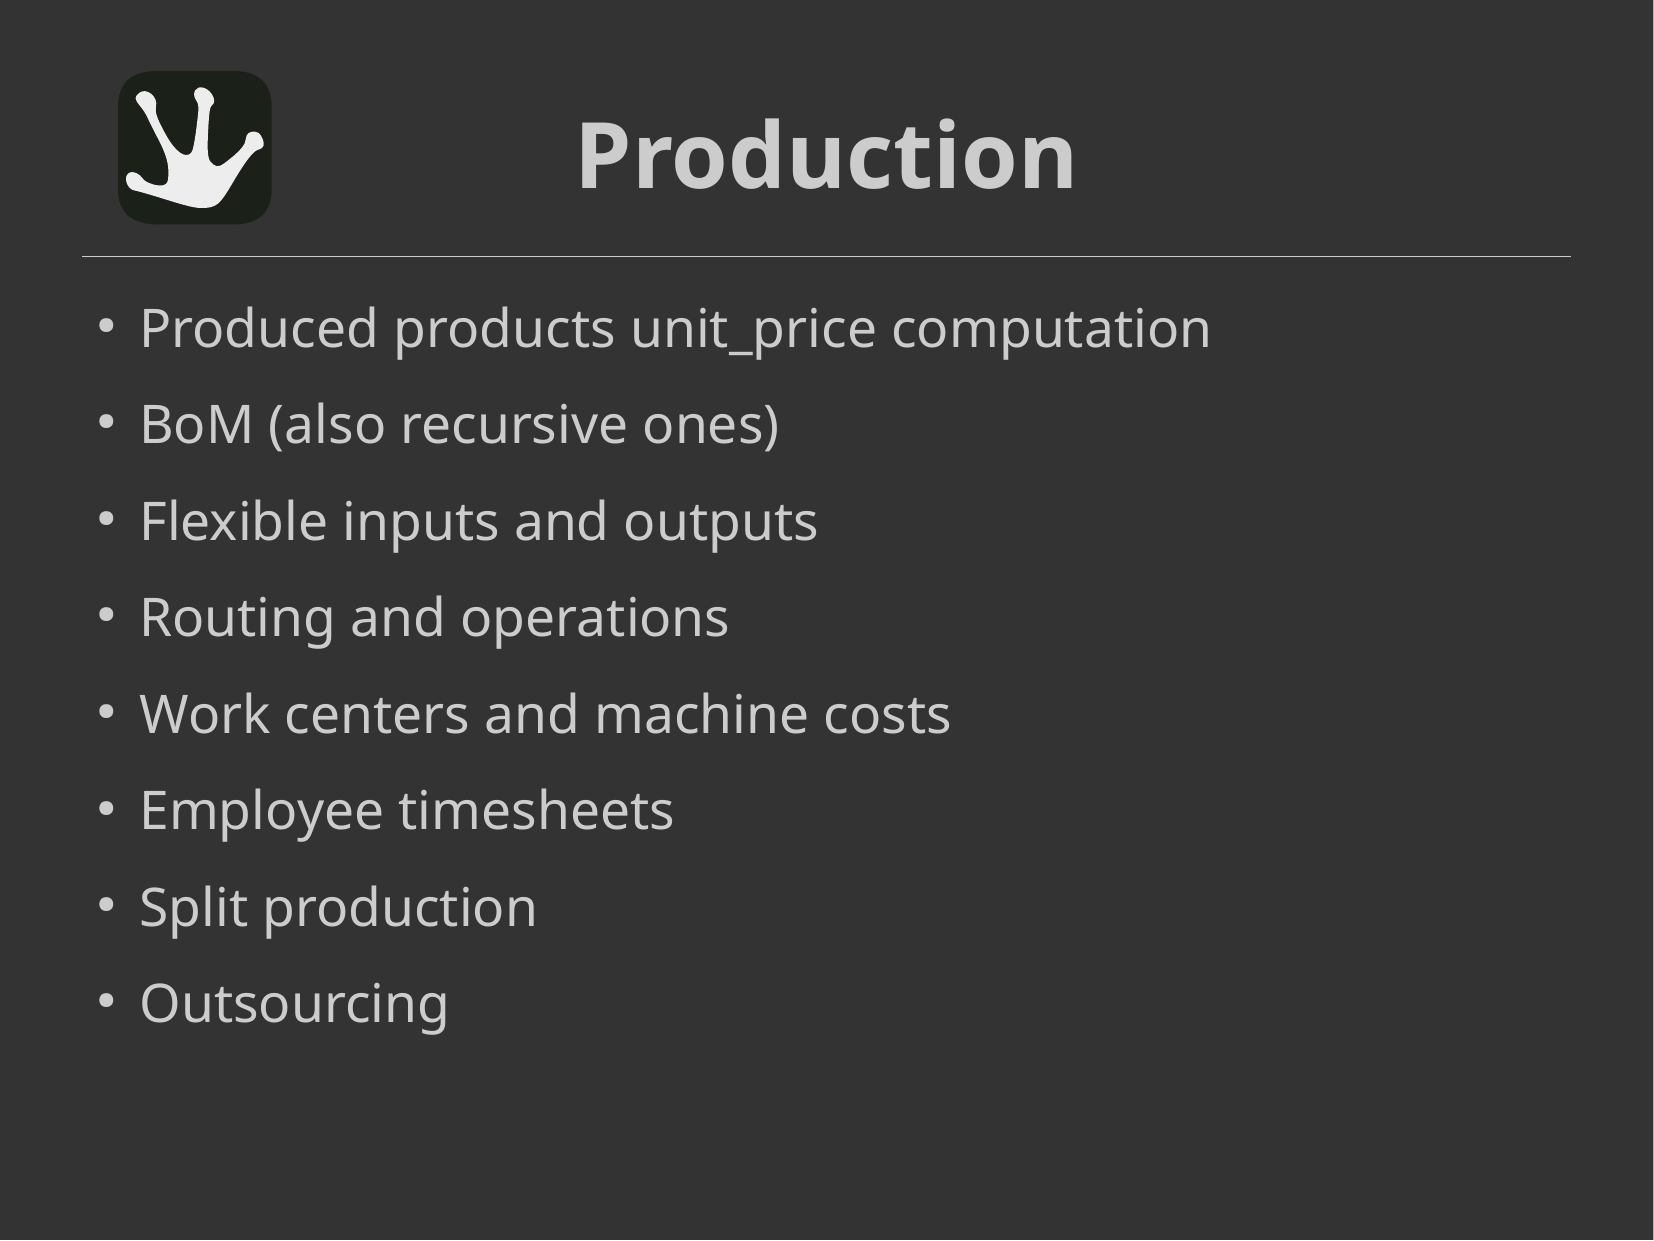

# Production
Produced products unit_price computation
BoM (also recursive ones)
Flexible inputs and outputs
Routing and operations
Work centers and machine costs
Employee timesheets
Split production
Outsourcing